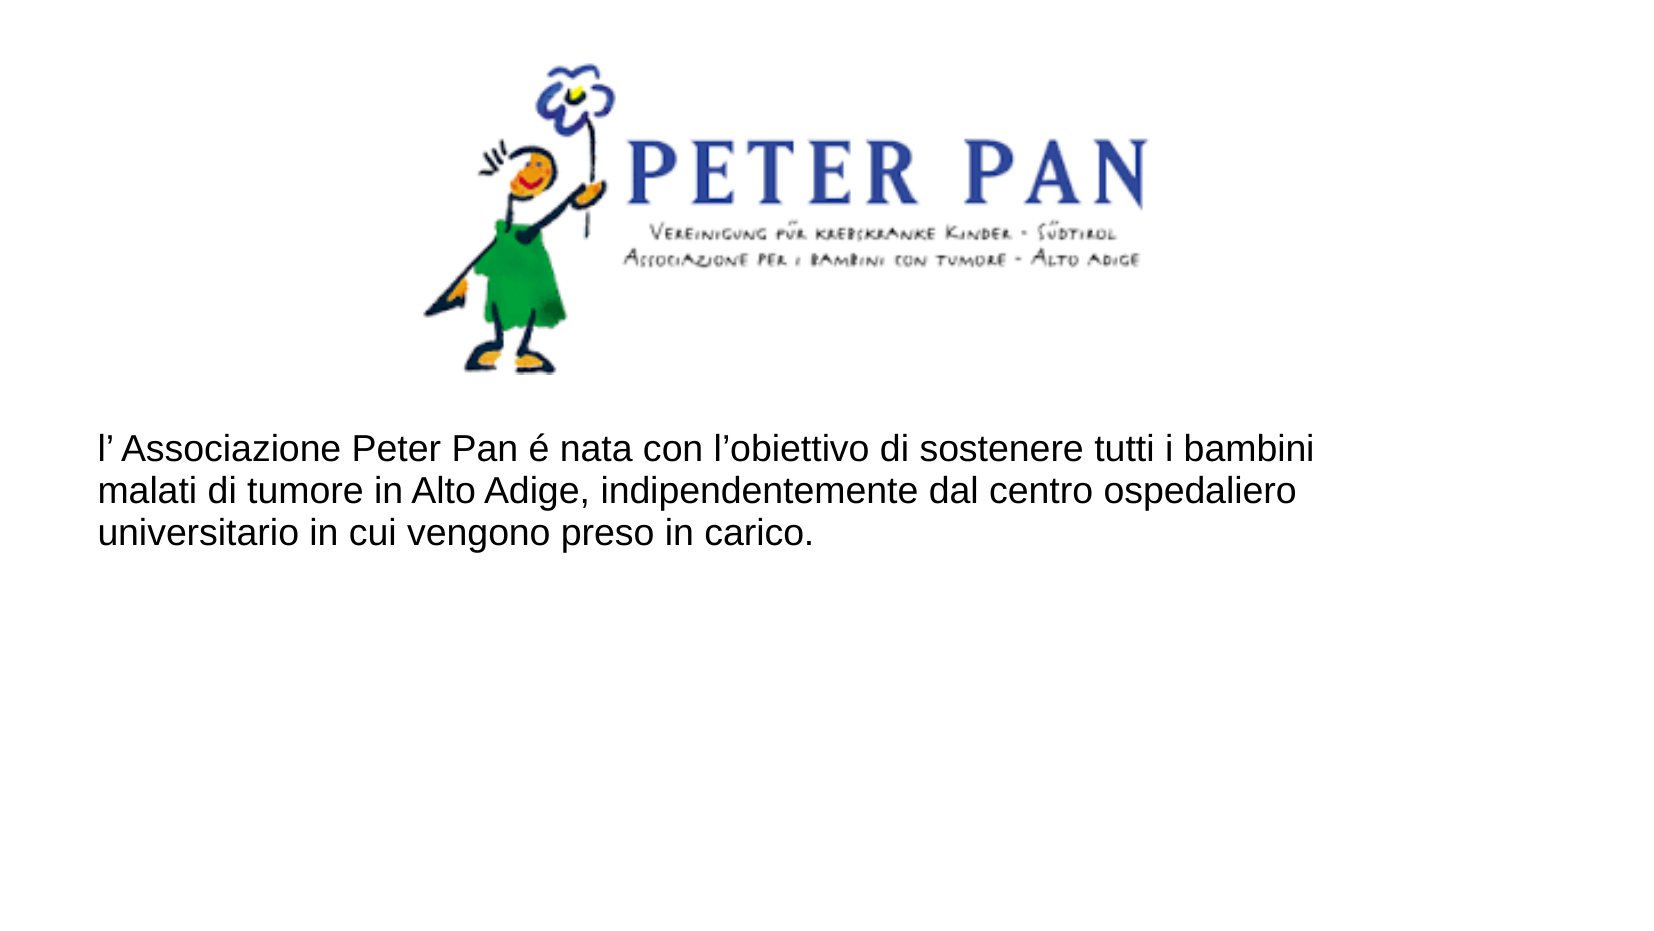

l’ Associazione Peter Pan é nata con l’obiettivo di sostenere tutti i bambini
malati di tumore in Alto Adige, indipendentemente dal centro ospedaliero
universitario in cui vengono preso in carico.